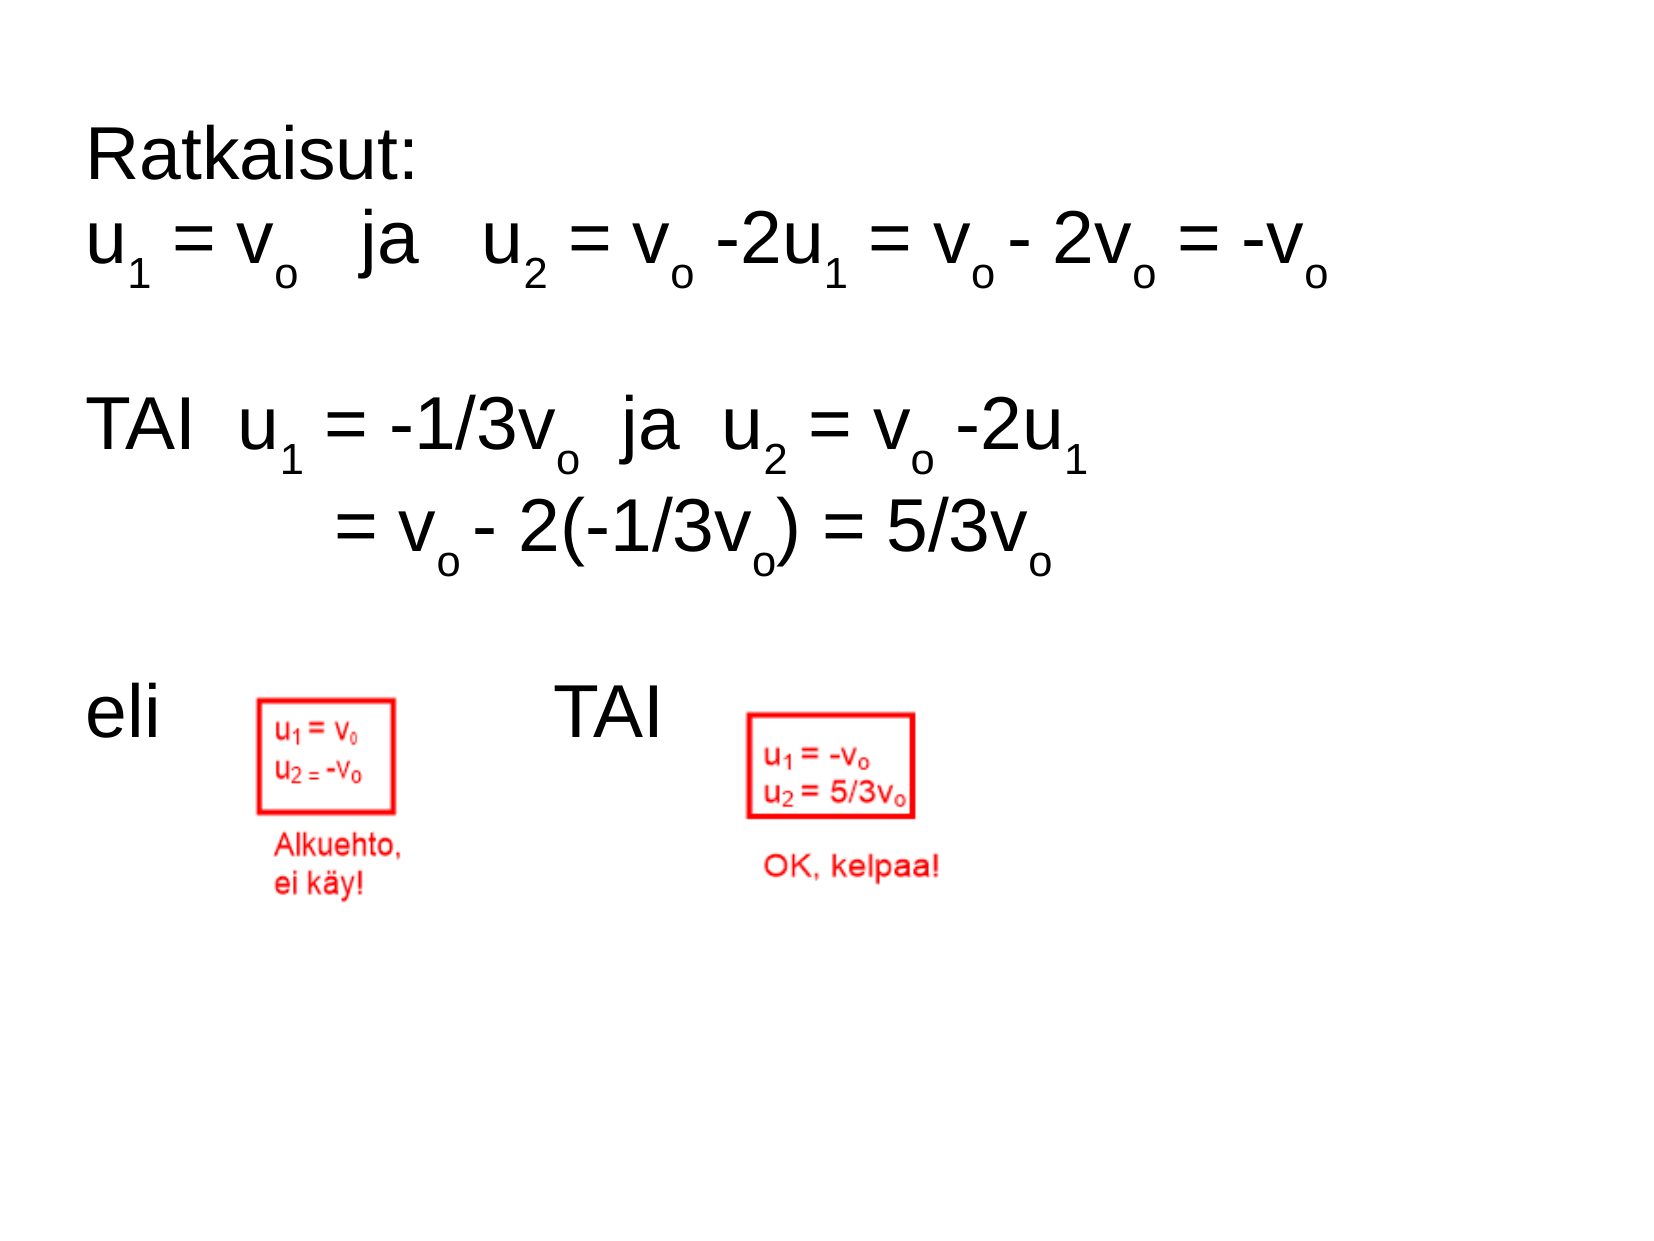

Ratkaisut:
u1 = vo ja u2 = vo -2u1 = vo - 2vo = -vo
TAI u1 = -1/3vo ja u2 = vo -2u1
 = vo - 2(-1/3vo) = 5/3vo
eli TAI